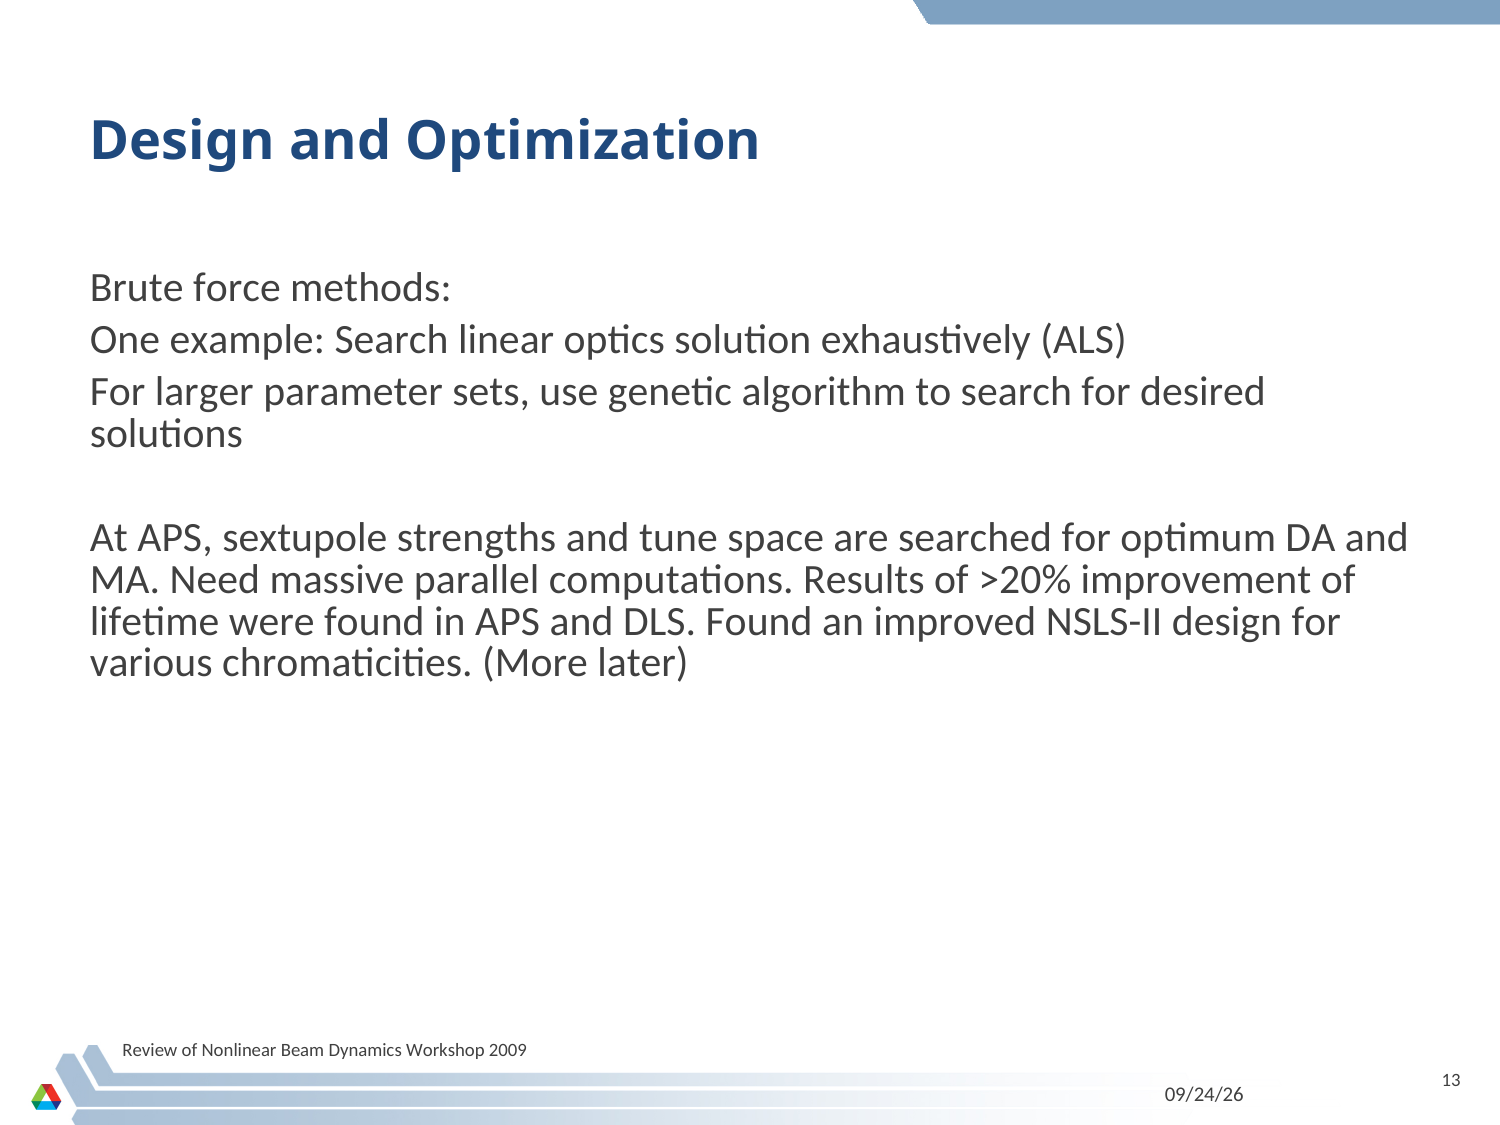

# Design and Optimization
Brute force methods:
One example: Search linear optics solution exhaustively (ALS)
For larger parameter sets, use genetic algorithm to search for desired solutions
At APS, sextupole strengths and tune space are searched for optimum DA and MA. Need massive parallel computations. Results of >20% improvement of lifetime were found in APS and DLS. Found an improved NSLS-II design for various chromaticities. (More later)
Review of Nonlinear Beam Dynamics Workshop 2009
13
1/13/2010